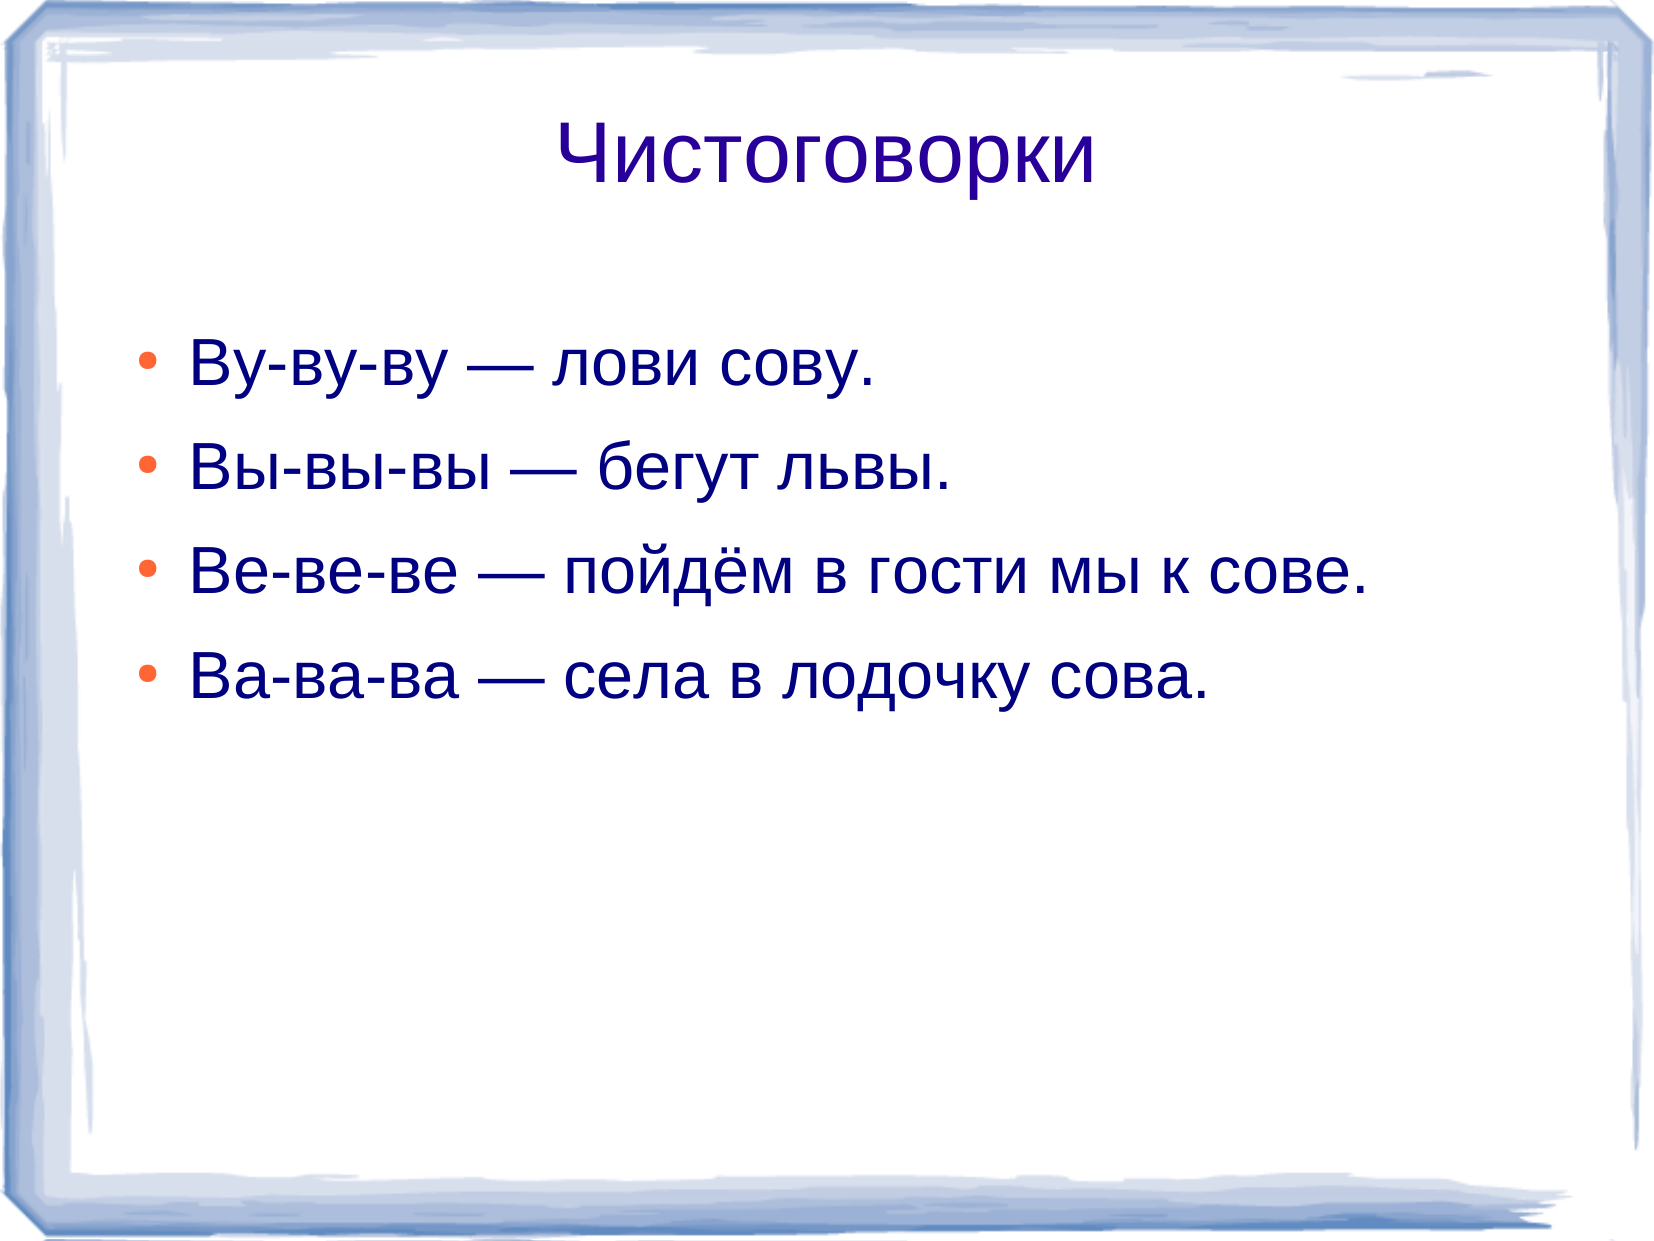

# Чистоговорки
Ву-ву-ву — лови сову.
Вы-вы-вы — бегут львы.
Ве-ве-ве — пойдём в гости мы к сове.
Ва-ва-ва — села в лодочку сова.